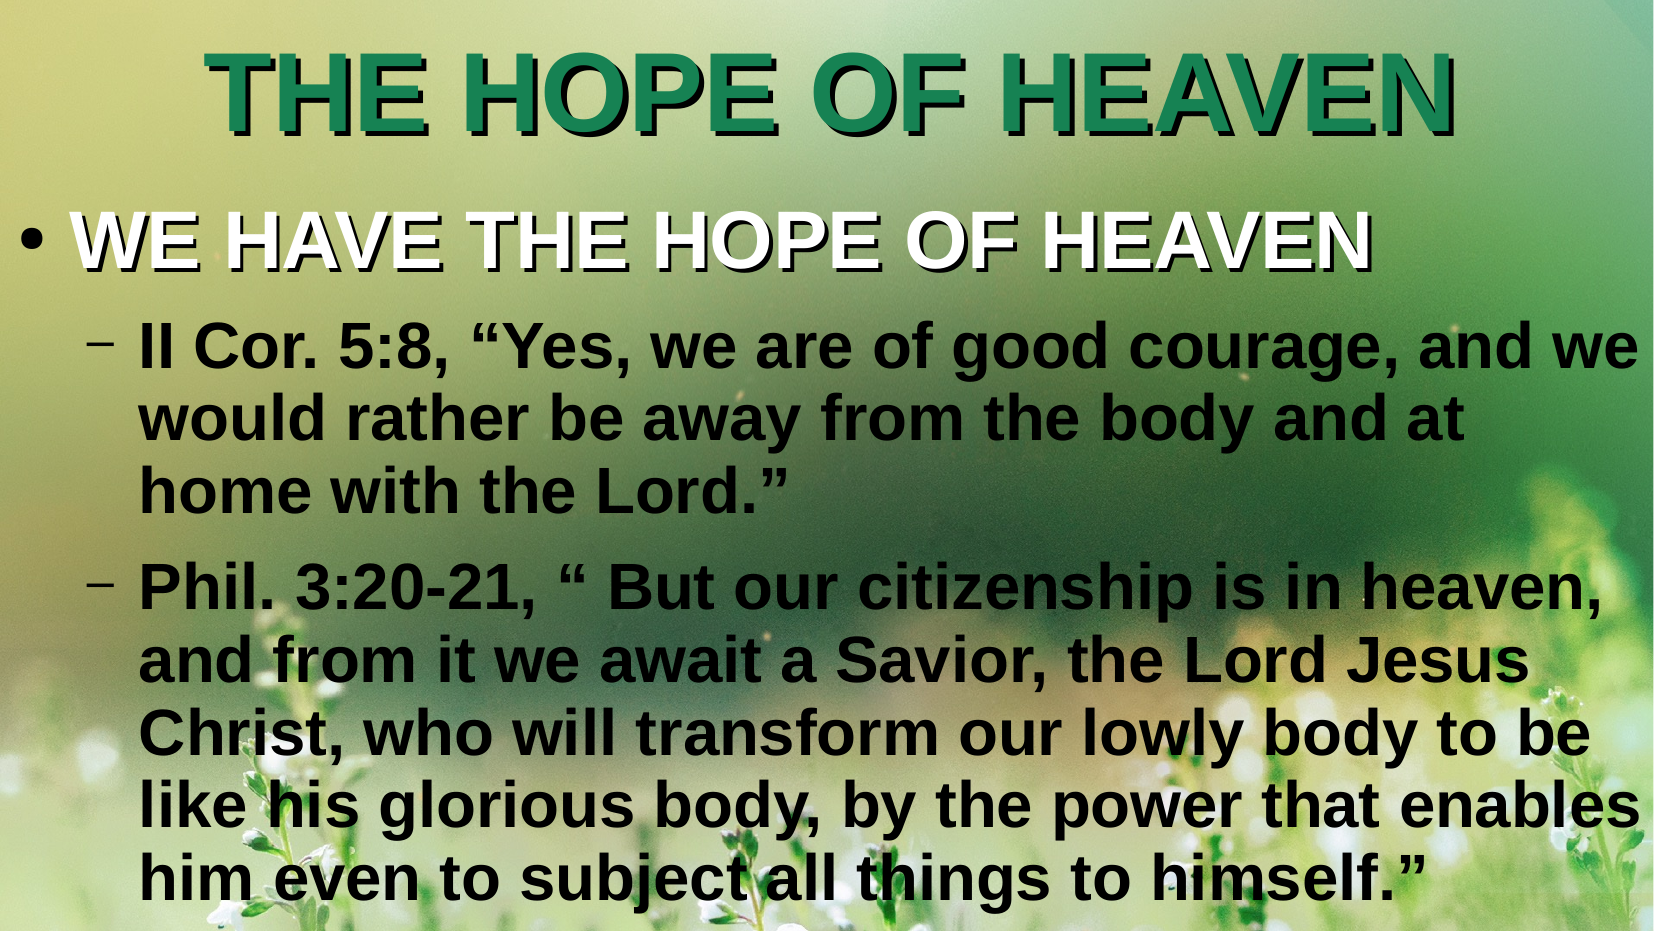

# THE HOPE OF HEAVEN
WE HAVE THE HOPE OF HEAVEN
II Cor. 5:8, “Yes, we are of good courage, and we would rather be away from the body and at home with the Lord.”
Phil. 3:20-21, “ But our citizenship is in heaven, and from it we await a Savior, the Lord Jesus Christ, who will transform our lowly body to be like his glorious body, by the power that enables him even to subject all things to himself.”